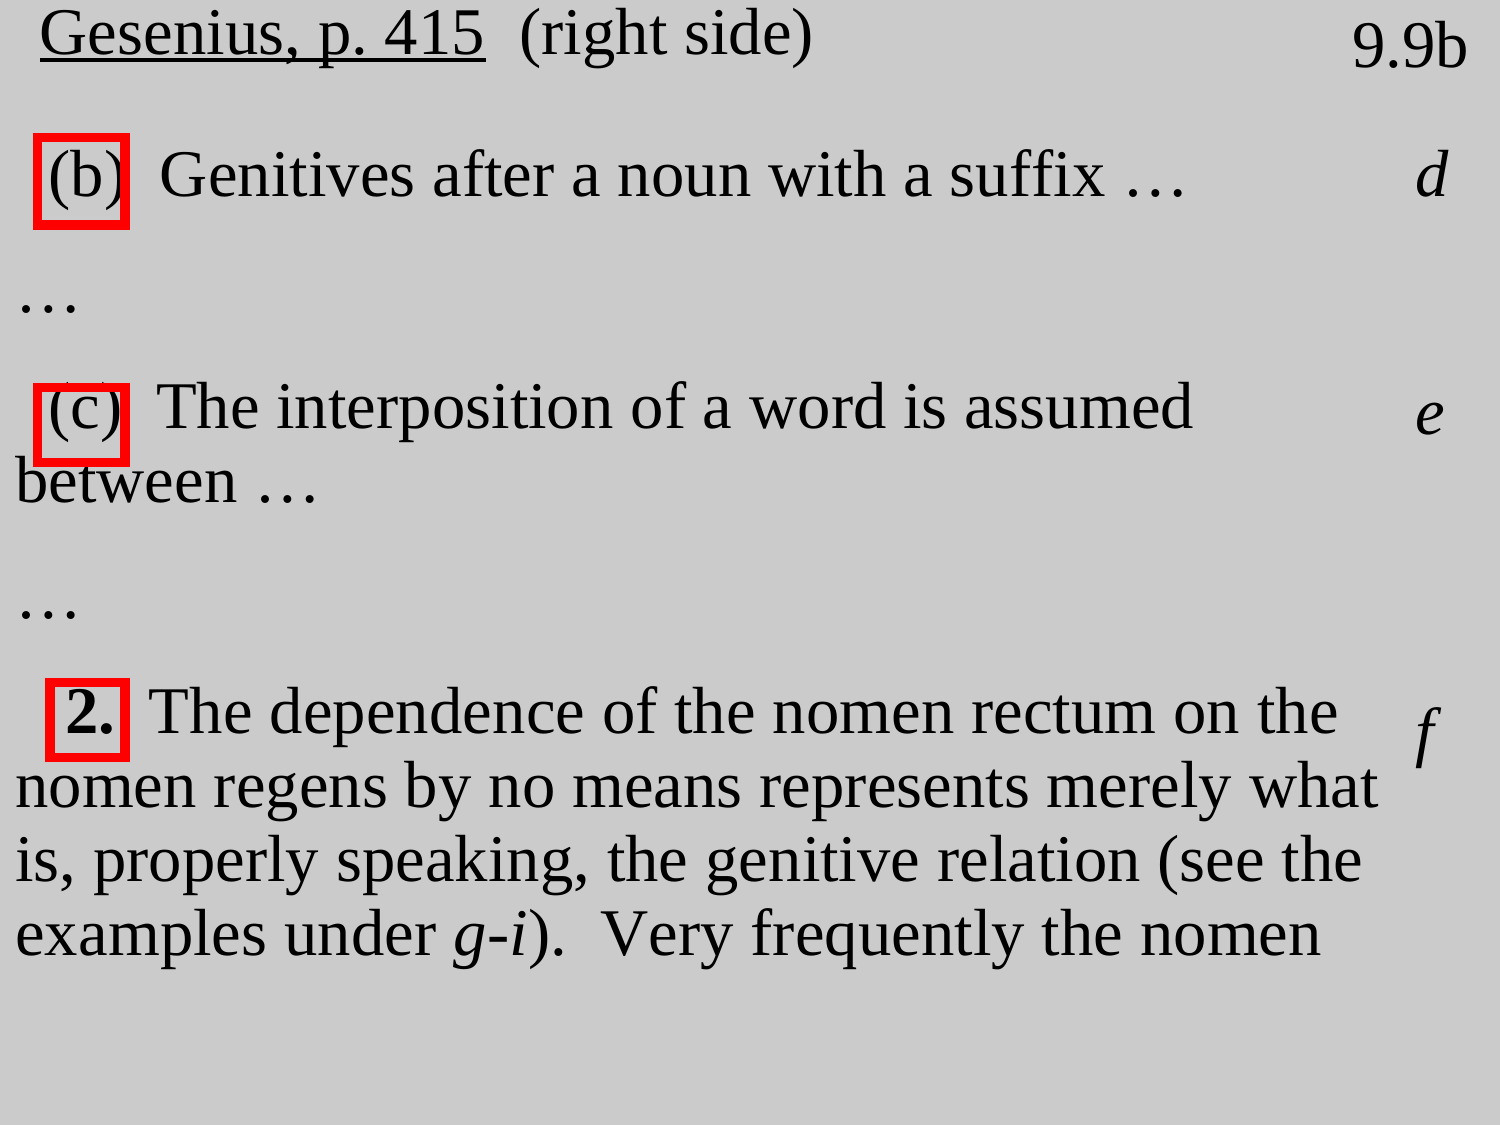

9.9b
Gesenius, p. 415 (right side)
 (b) Genitives after a noun with a suffix …
…
 (c) The interposition of a word is assumed between …
…
 2. The dependence of the nomen rectum on the nomen regens by no means represents merely what is, properly speaking, the genitive relation (see the examples under g-i). Very frequently the nomen
d
e
f